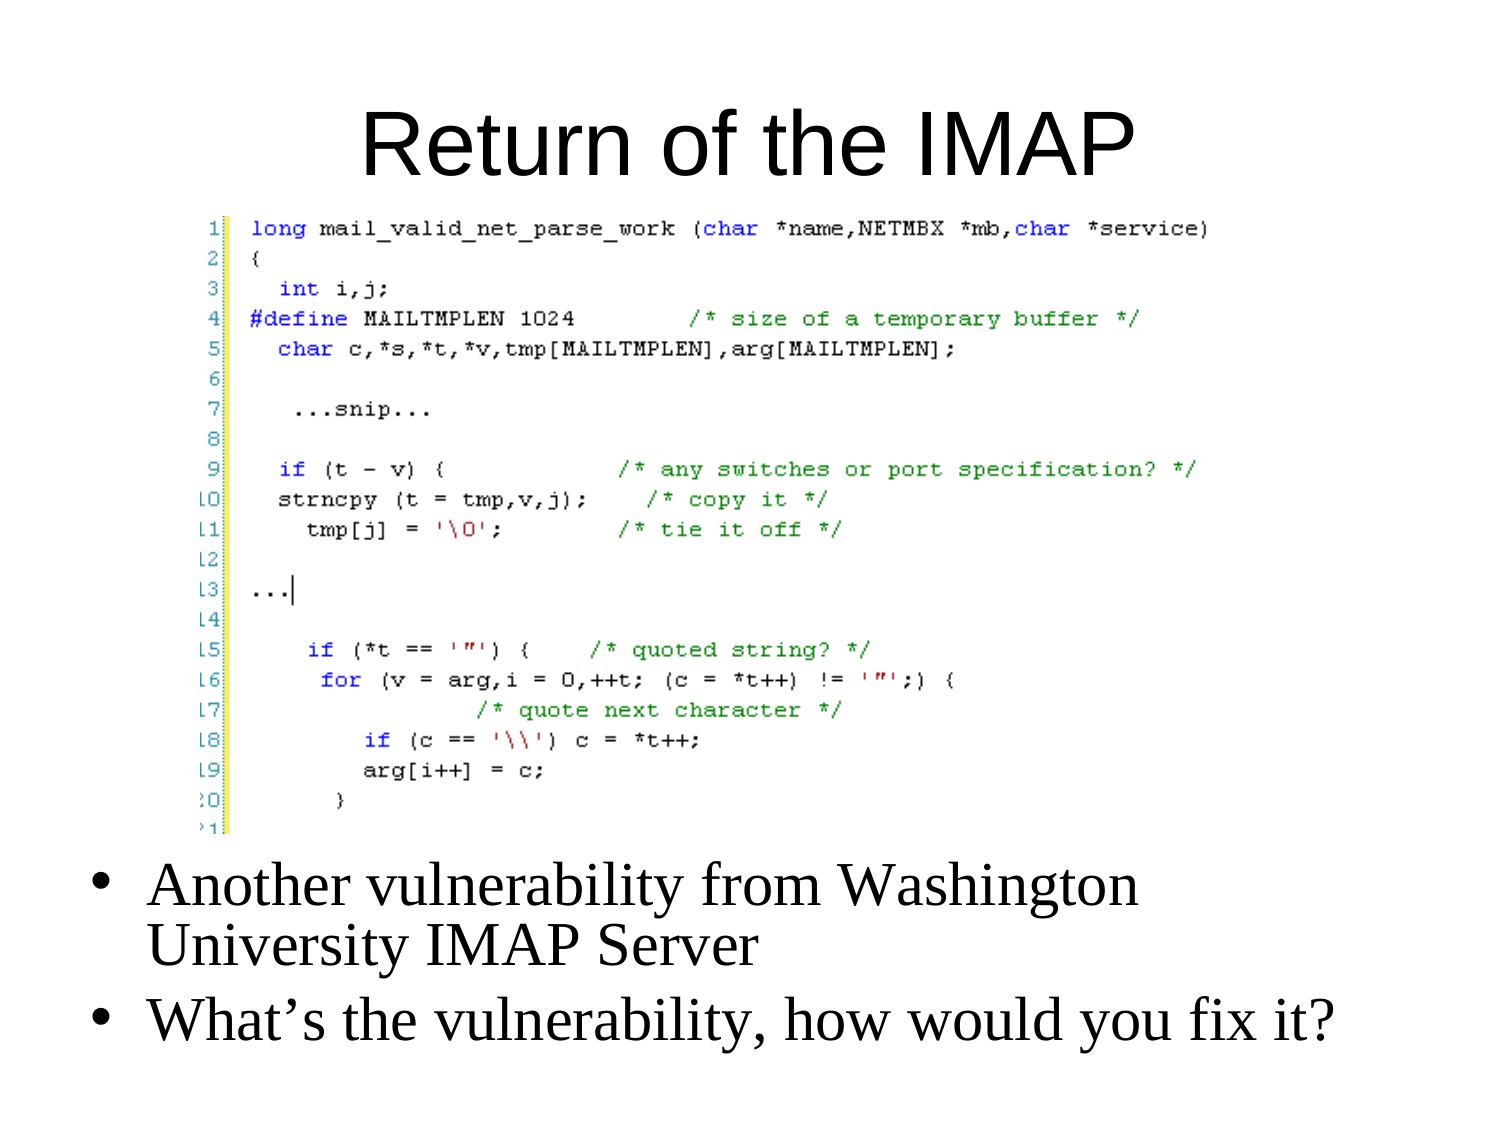

# Return of the IMAP
Another vulnerability from Washington University IMAP Server
What’s the vulnerability, how would you fix it?